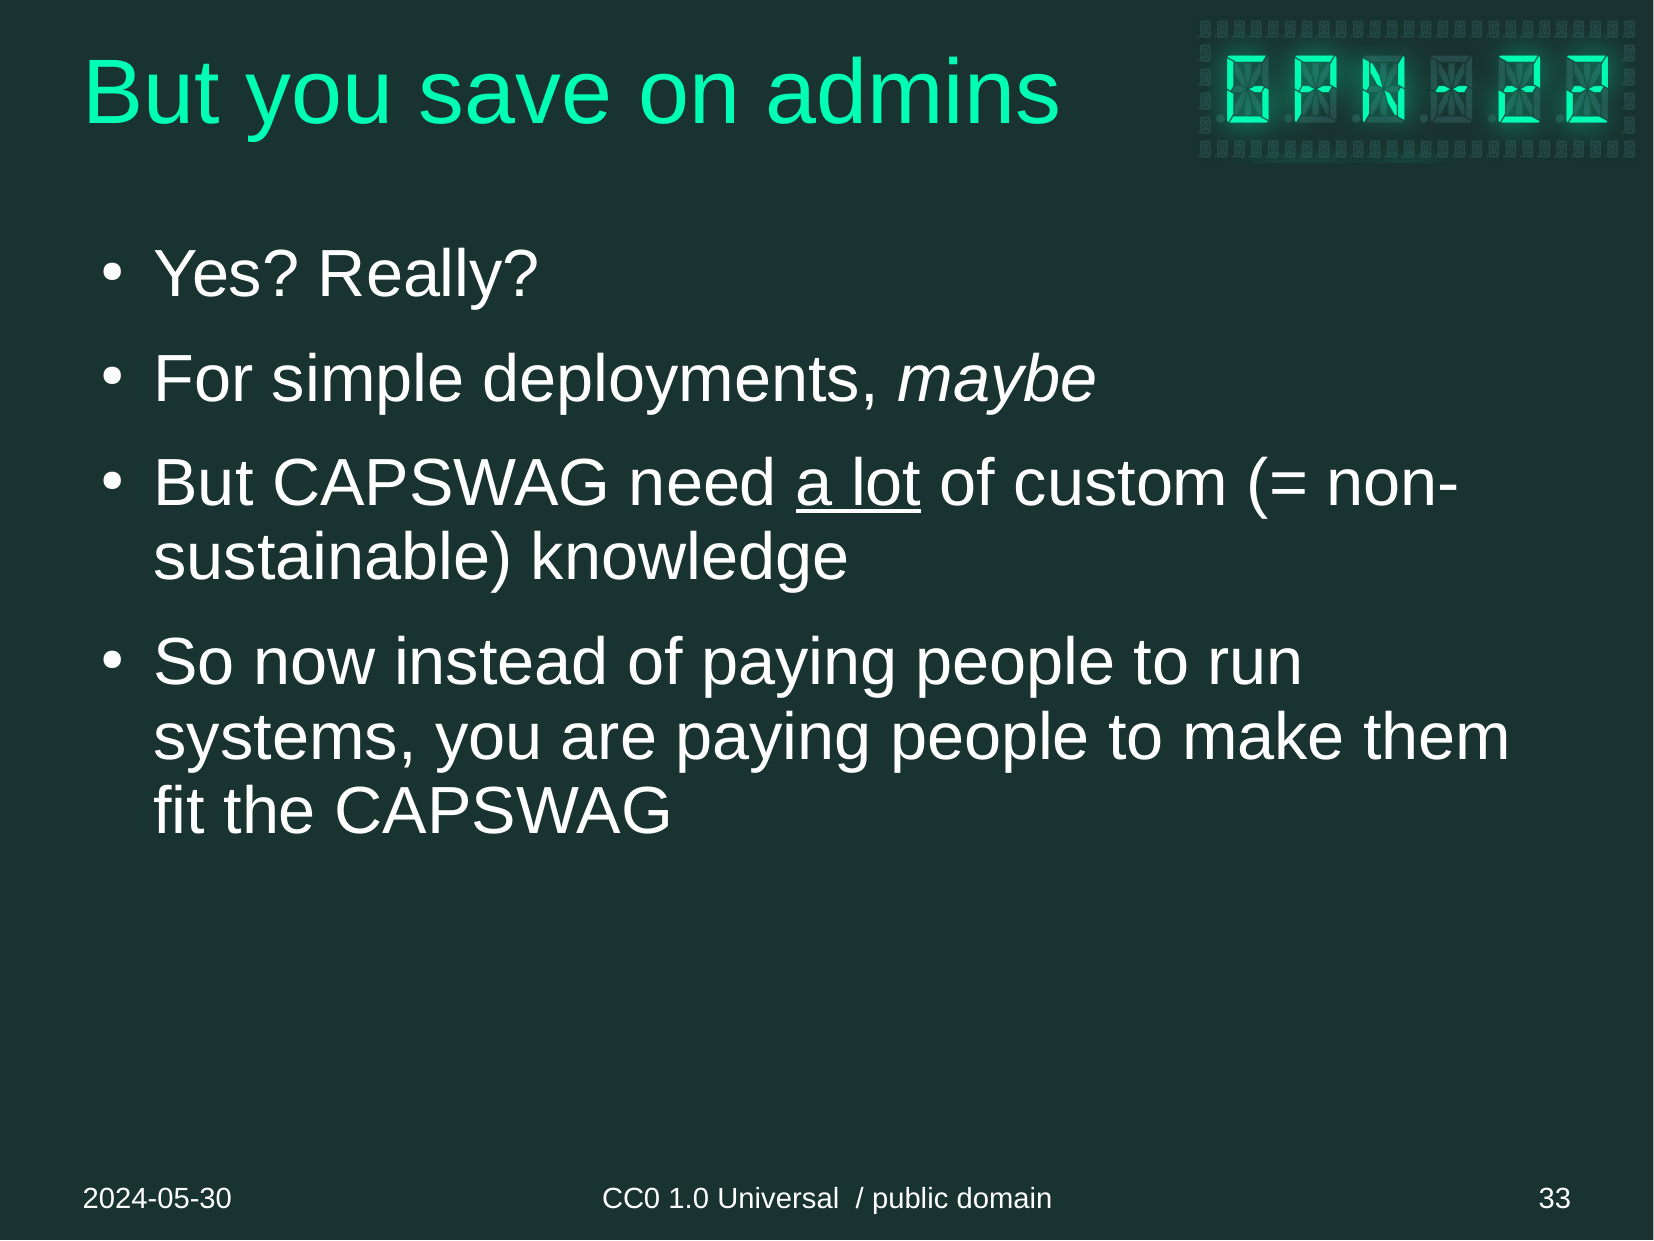

# But you save on admins
Yes? Really?
For simple deployments, maybe
But CAPSWAG need a lot of custom (= non-sustainable) knowledge
So now instead of paying people to run systems, you are paying people to make them fit the CAPSWAG